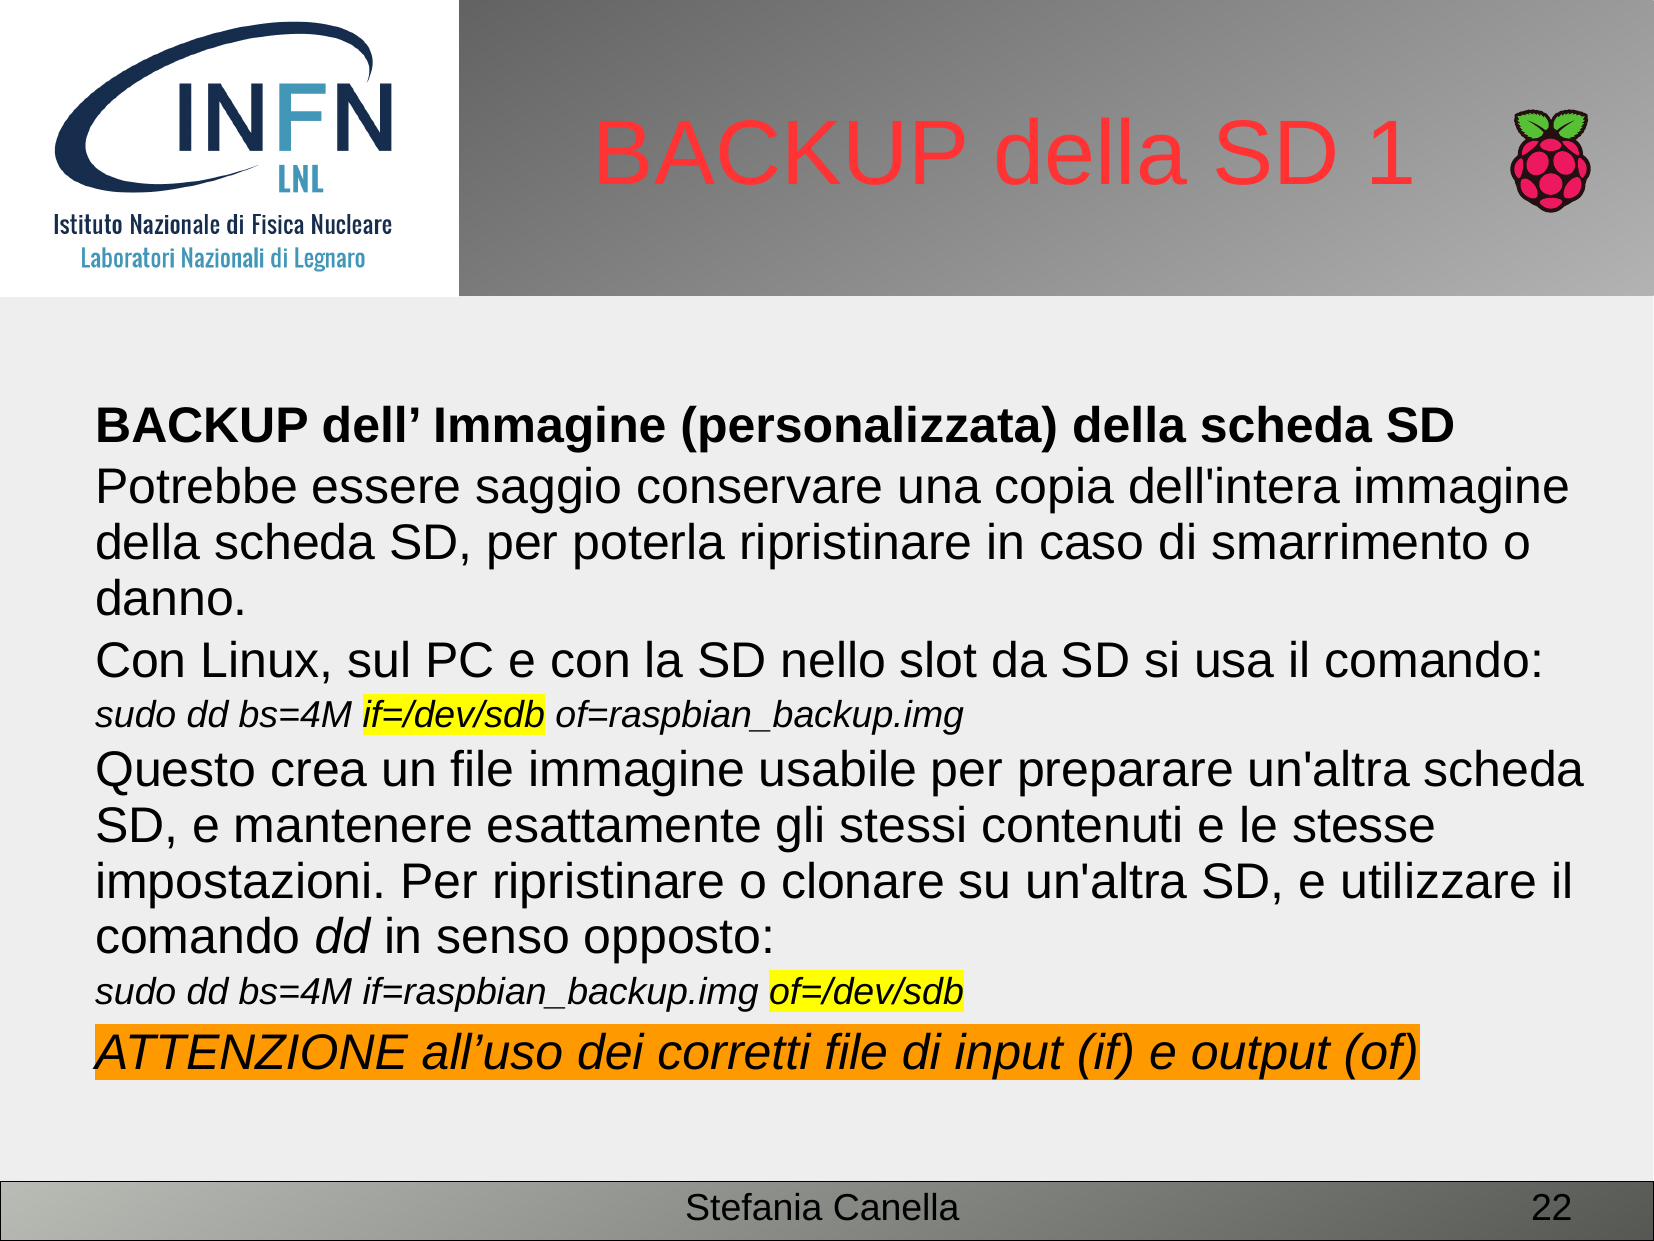

# BACKUP della SD 1
BACKUP dell’ Immagine (personalizzata) della scheda SD
Potrebbe essere saggio conservare una copia dell'intera immagine della scheda SD, per poterla ripristinare in caso di smarrimento o danno.
Con Linux, sul PC e con la SD nello slot da SD si usa il comando:
sudo dd bs=4M if=/dev/sdb of=raspbian_backup.img
Questo crea un file immagine usabile per preparare un'altra scheda SD, e mantenere esattamente gli stessi contenuti e le stesse impostazioni. Per ripristinare o clonare su un'altra SD, e utilizzare il comando dd in senso opposto:
sudo dd bs=4M if=raspbian_backup.img of=/dev/sdb
ATTENZIONE all’uso dei corretti file di input (if) e output (of)
Stefania Canella